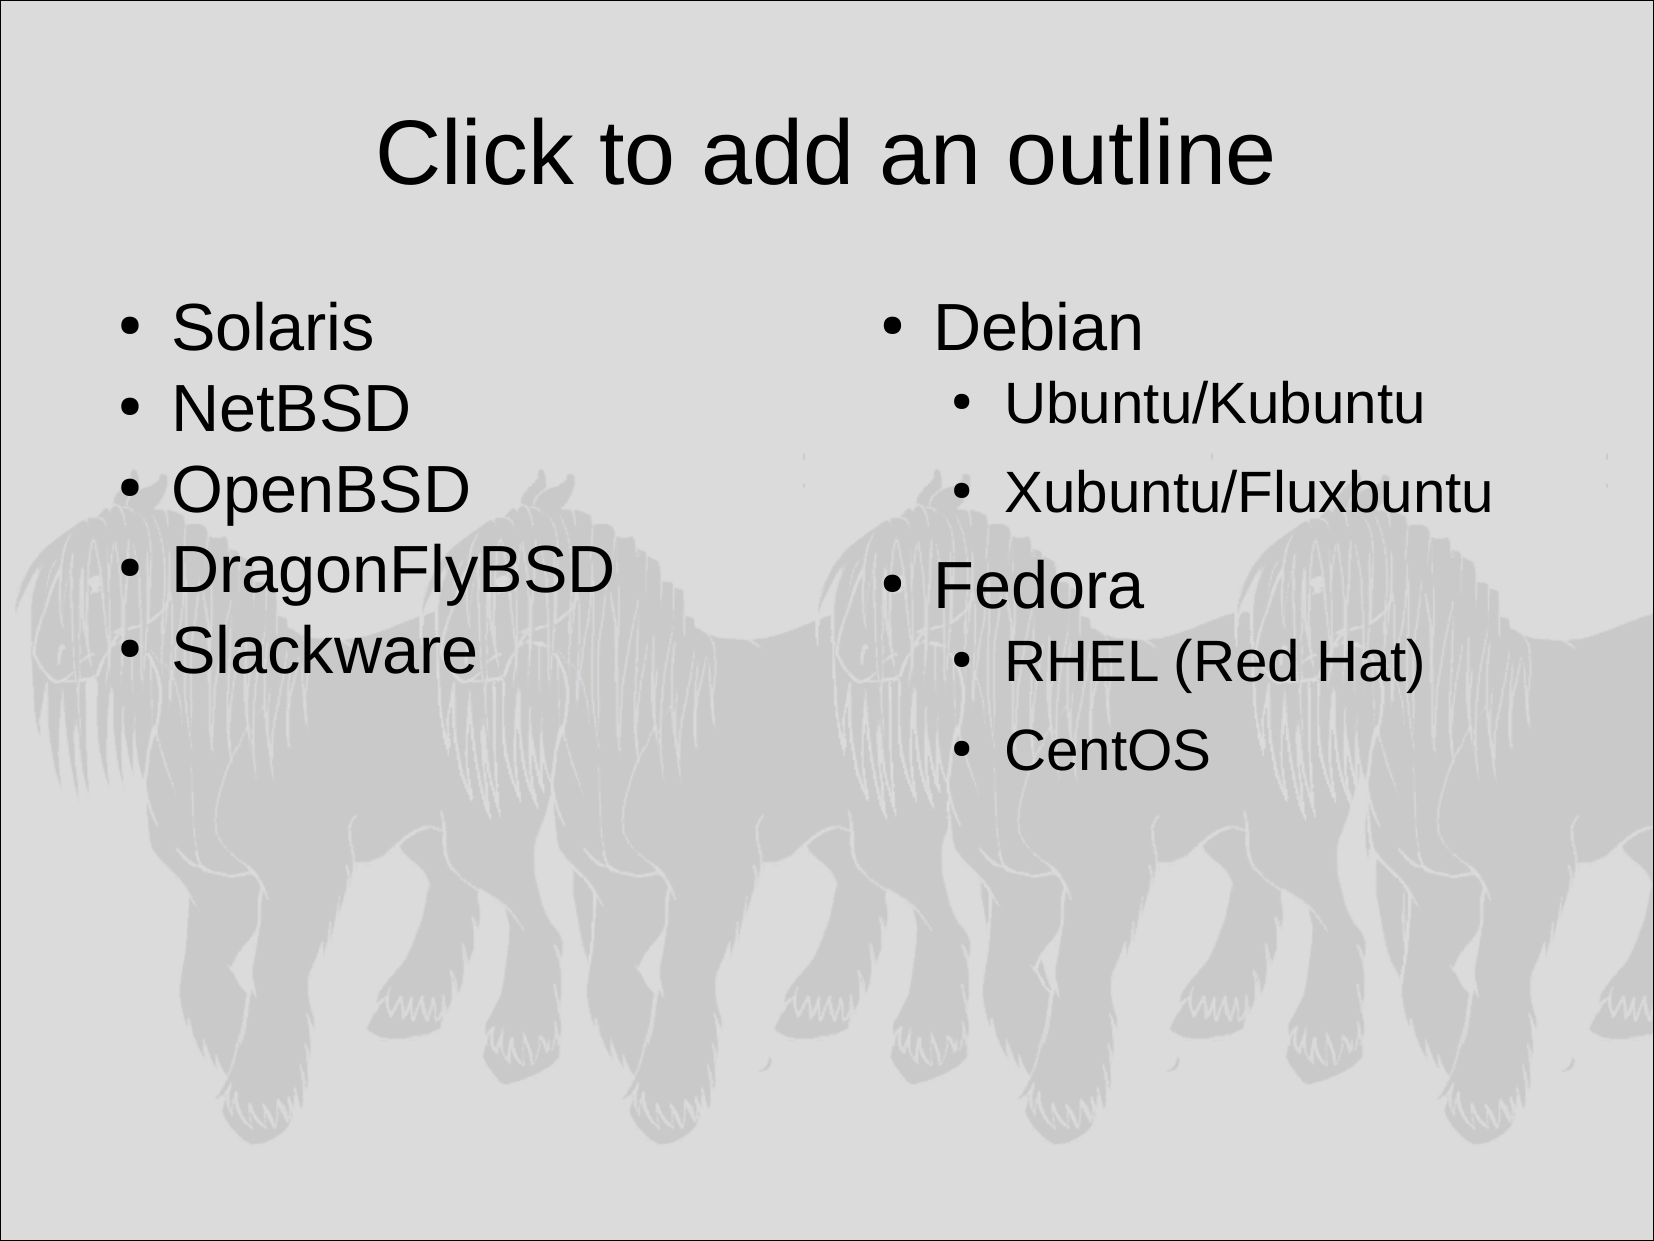

# Click to add an outline
Solaris
NetBSD
OpenBSD
DragonFlyBSD
Slackware
Debian
Ubuntu/Kubuntu
Xubuntu/Fluxbuntu
Fedora
RHEL (Red Hat)
CentOS